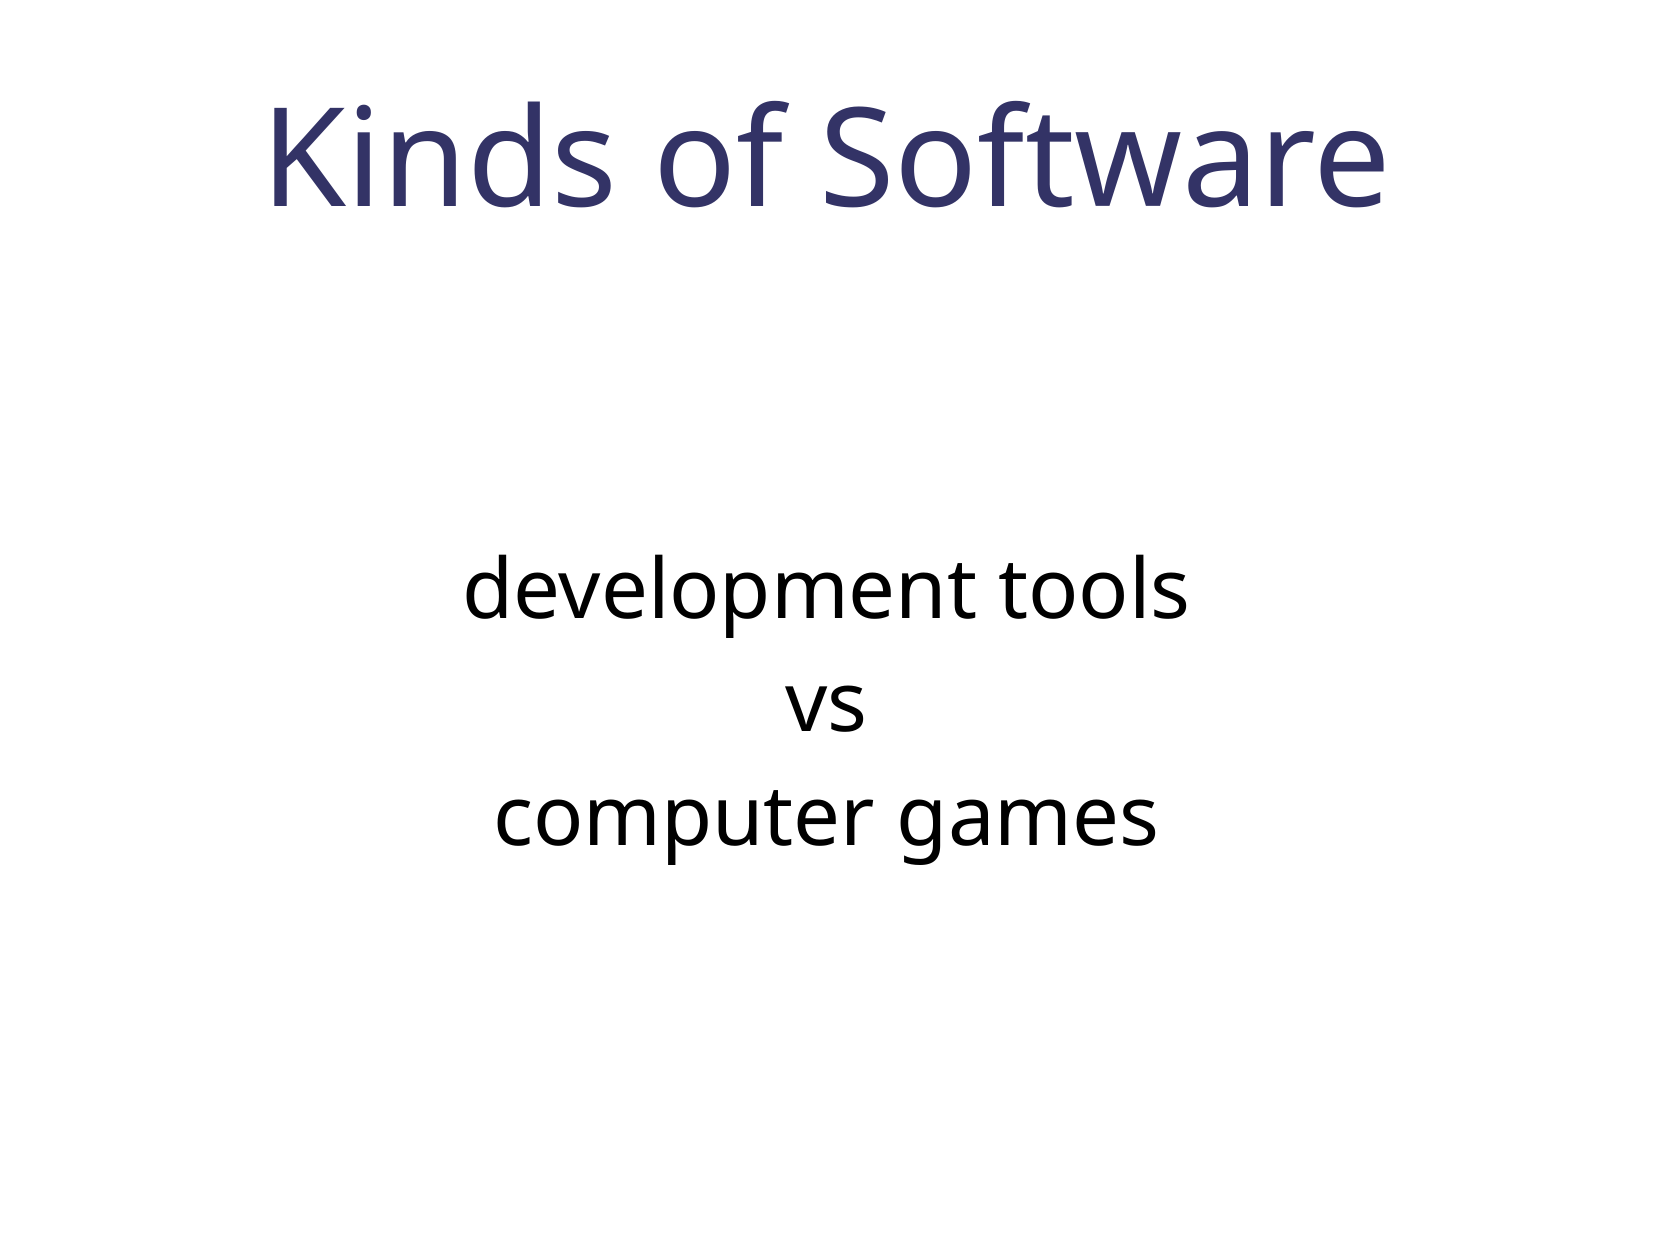

# Kinds of Software
development tools
vs
computer games